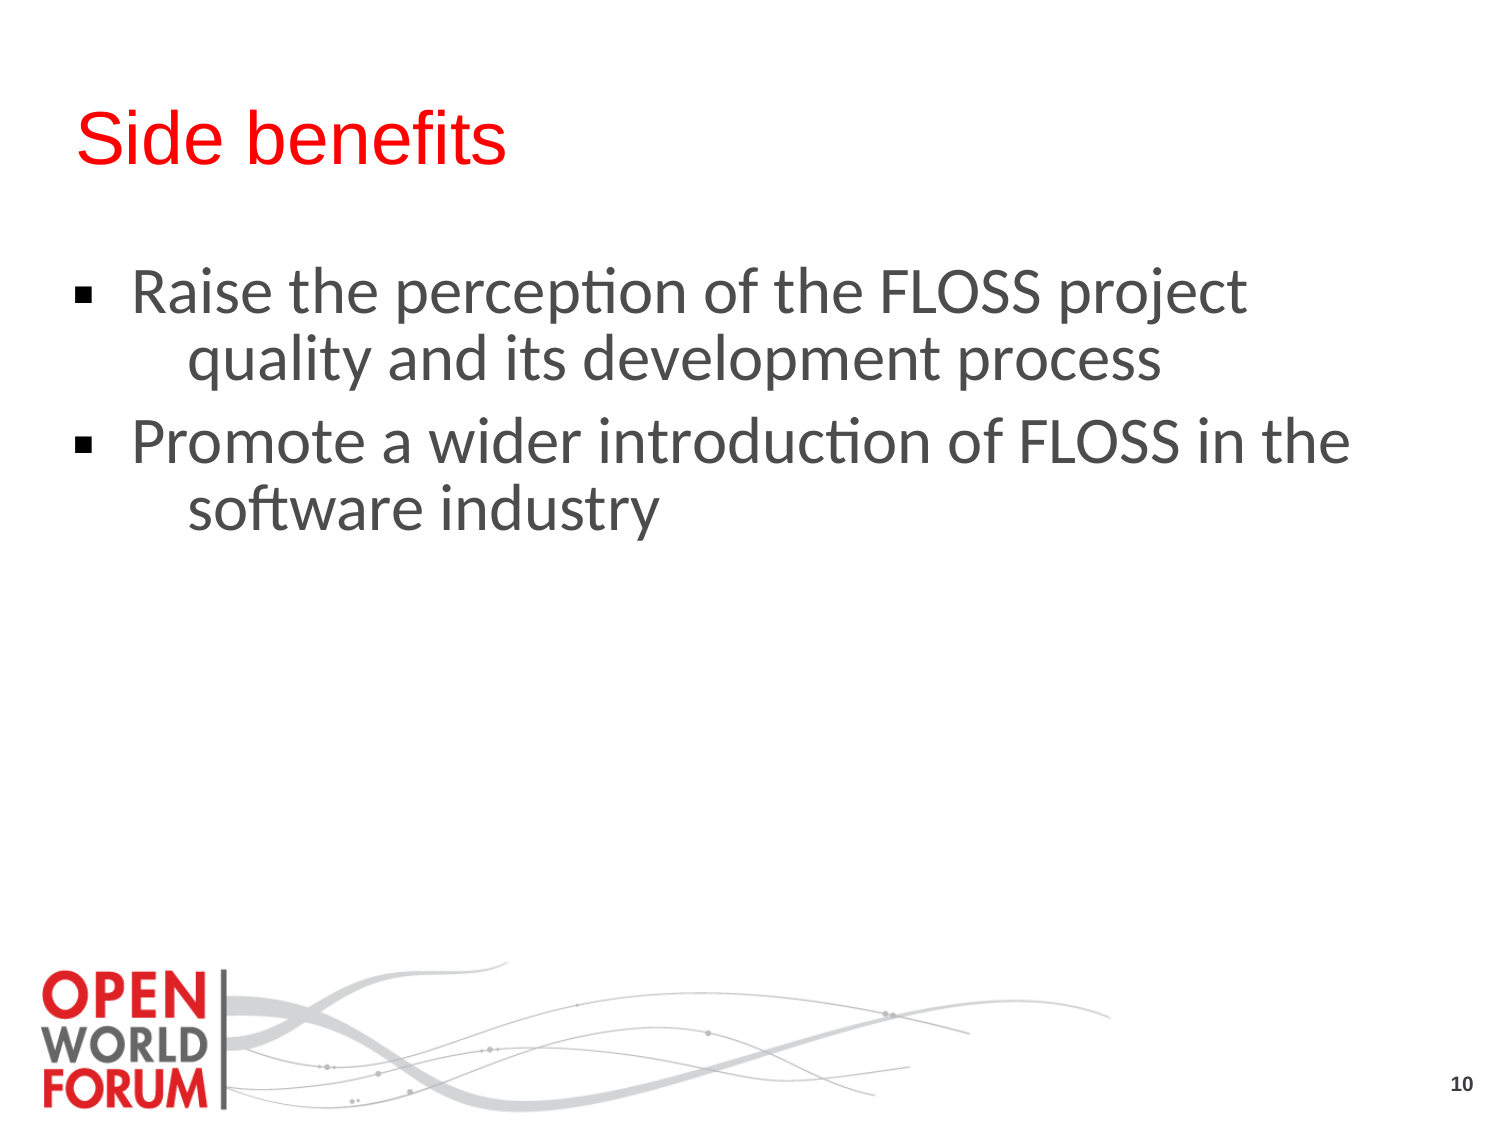

# Side benefits
Raise the perception of the FLOSS project quality and its development process
Promote a wider introduction of FLOSS in the software industry
10